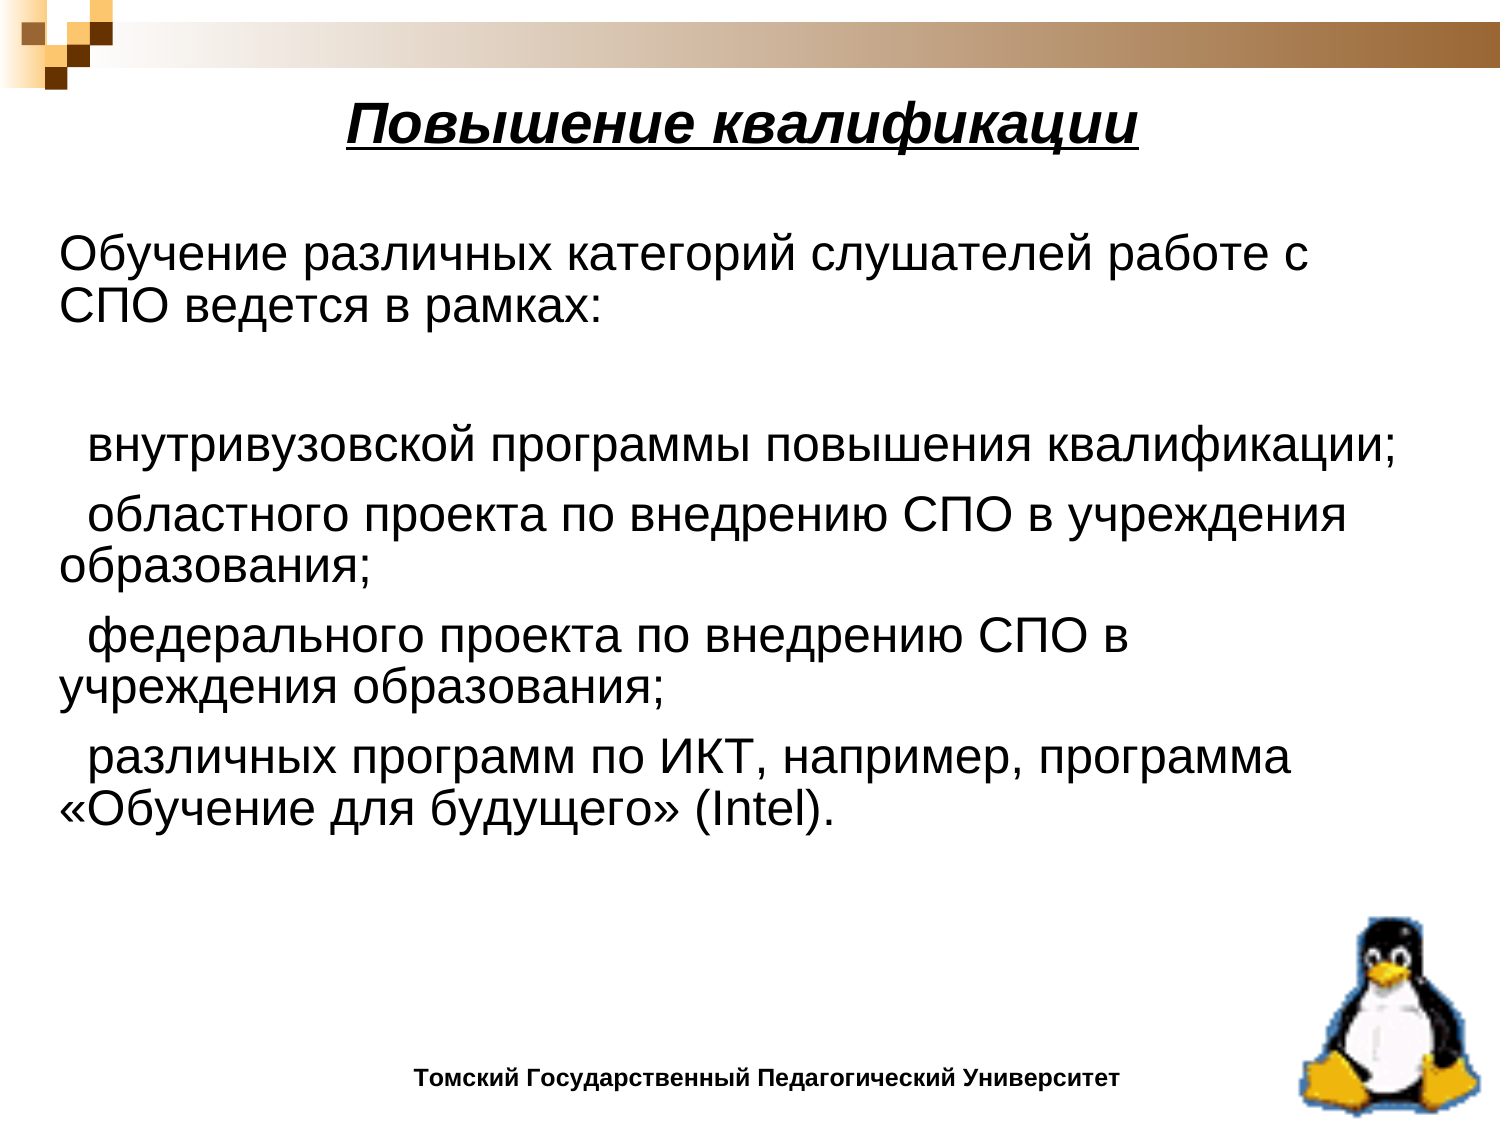

# Повышение квалификации
Обучение различных категорий слушателей работе с СПО ведется в рамках:
 внутривузовской программы повышения квалификации;
 областного проекта по внедрению СПО в учреждения образования;
 федерального проекта по внедрению СПО в учреждения образования;
 различных программ по ИКТ, например, программа «Обучение для будущего» (Intel).
Томский Государственный Педагогический Университет